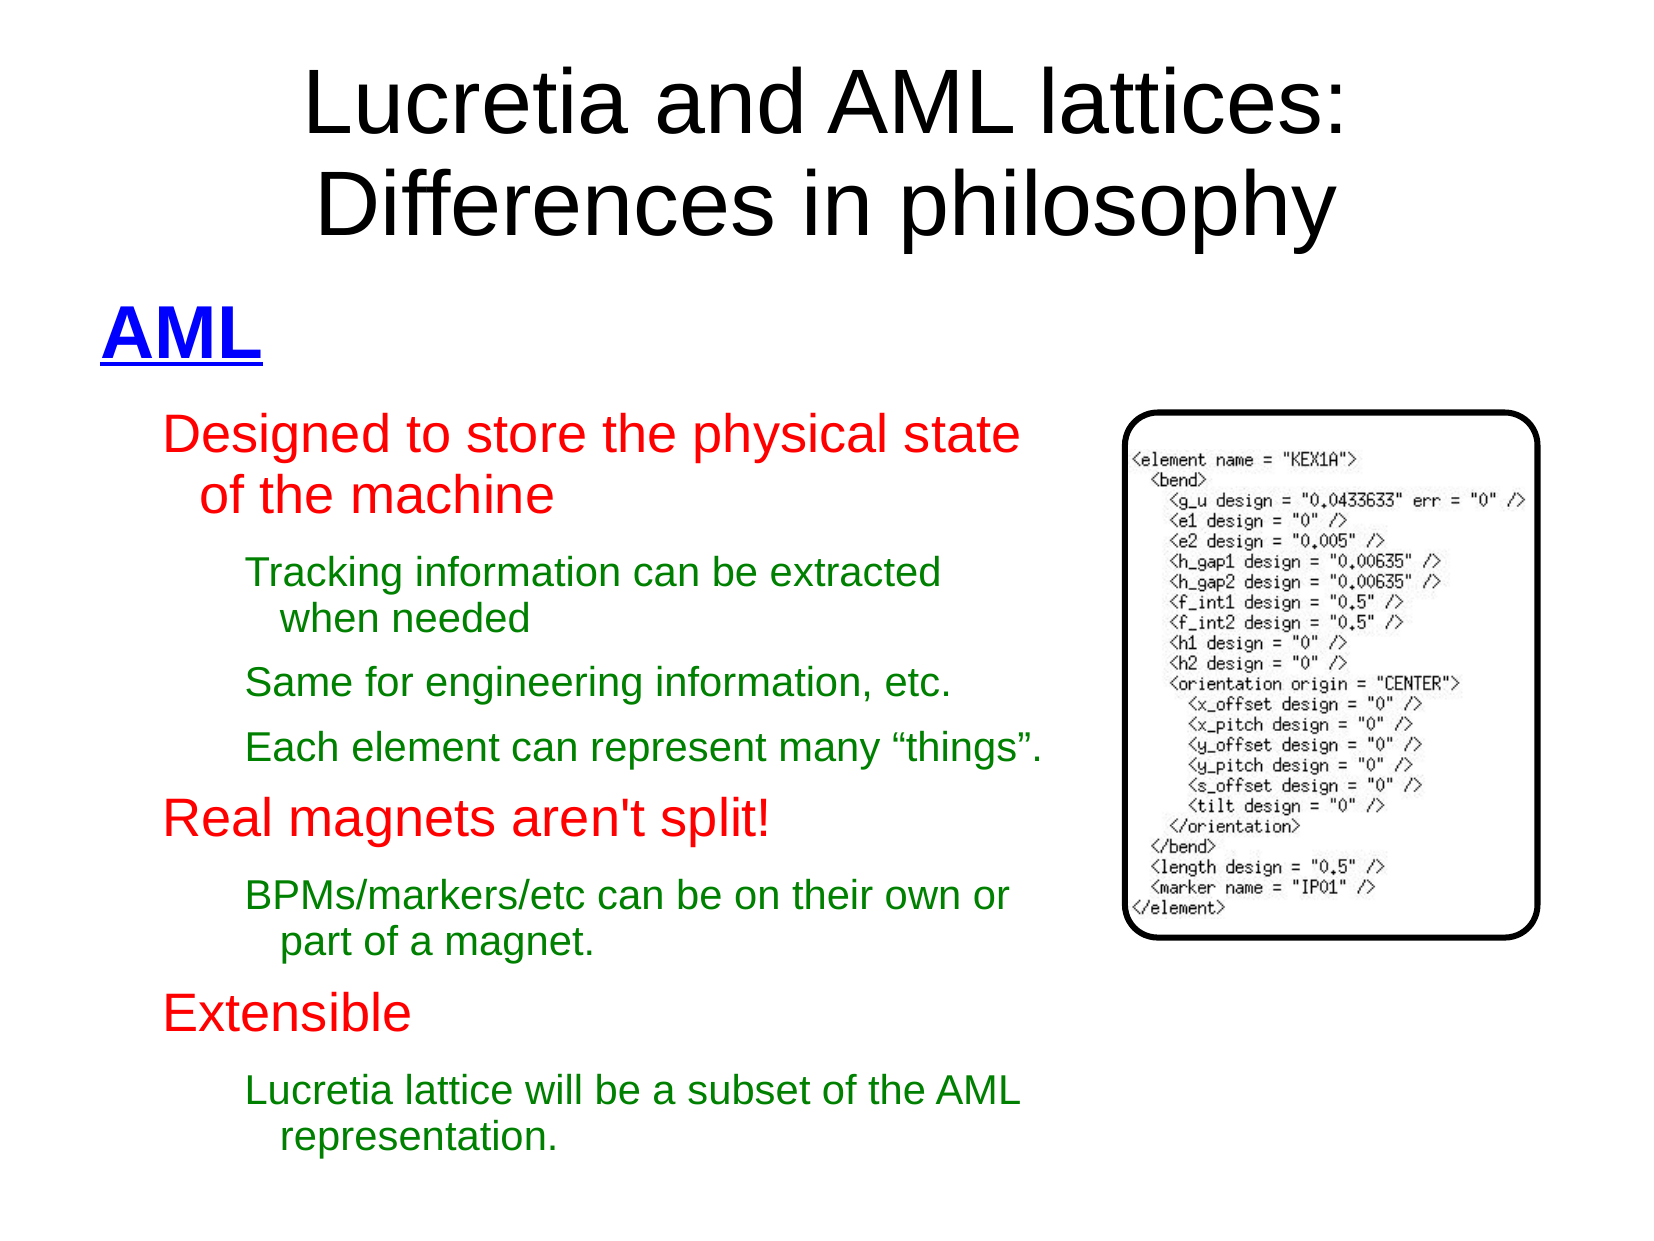

# Lucretia and AML lattices: Differences in philosophy
AML
Designed to store the physical state of the machine
Tracking information can be extracted when needed
Same for engineering information, etc.
Each element can represent many “things”.
Real magnets aren't split!
BPMs/markers/etc can be on their own or part of a magnet.
Extensible
Lucretia lattice will be a subset of the AML representation.